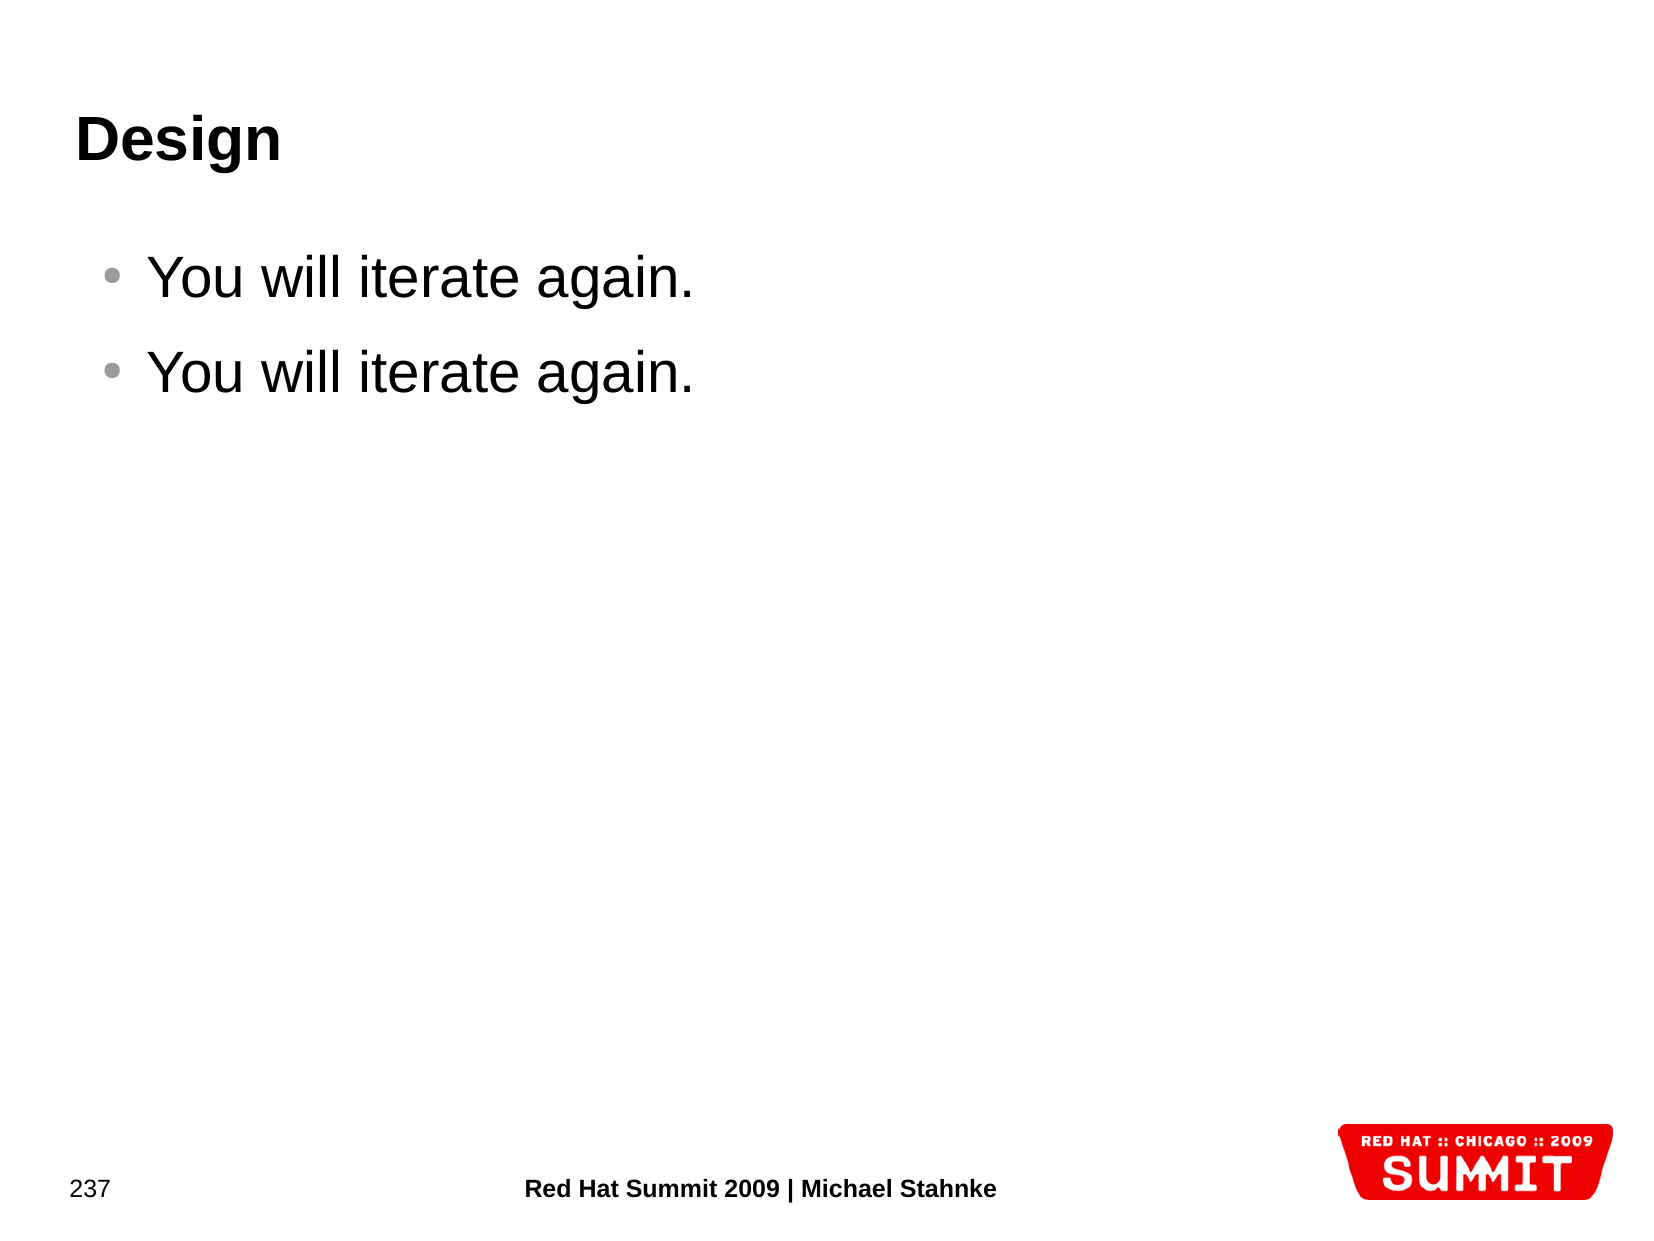

# Design
You will iterate again.
You will iterate again.